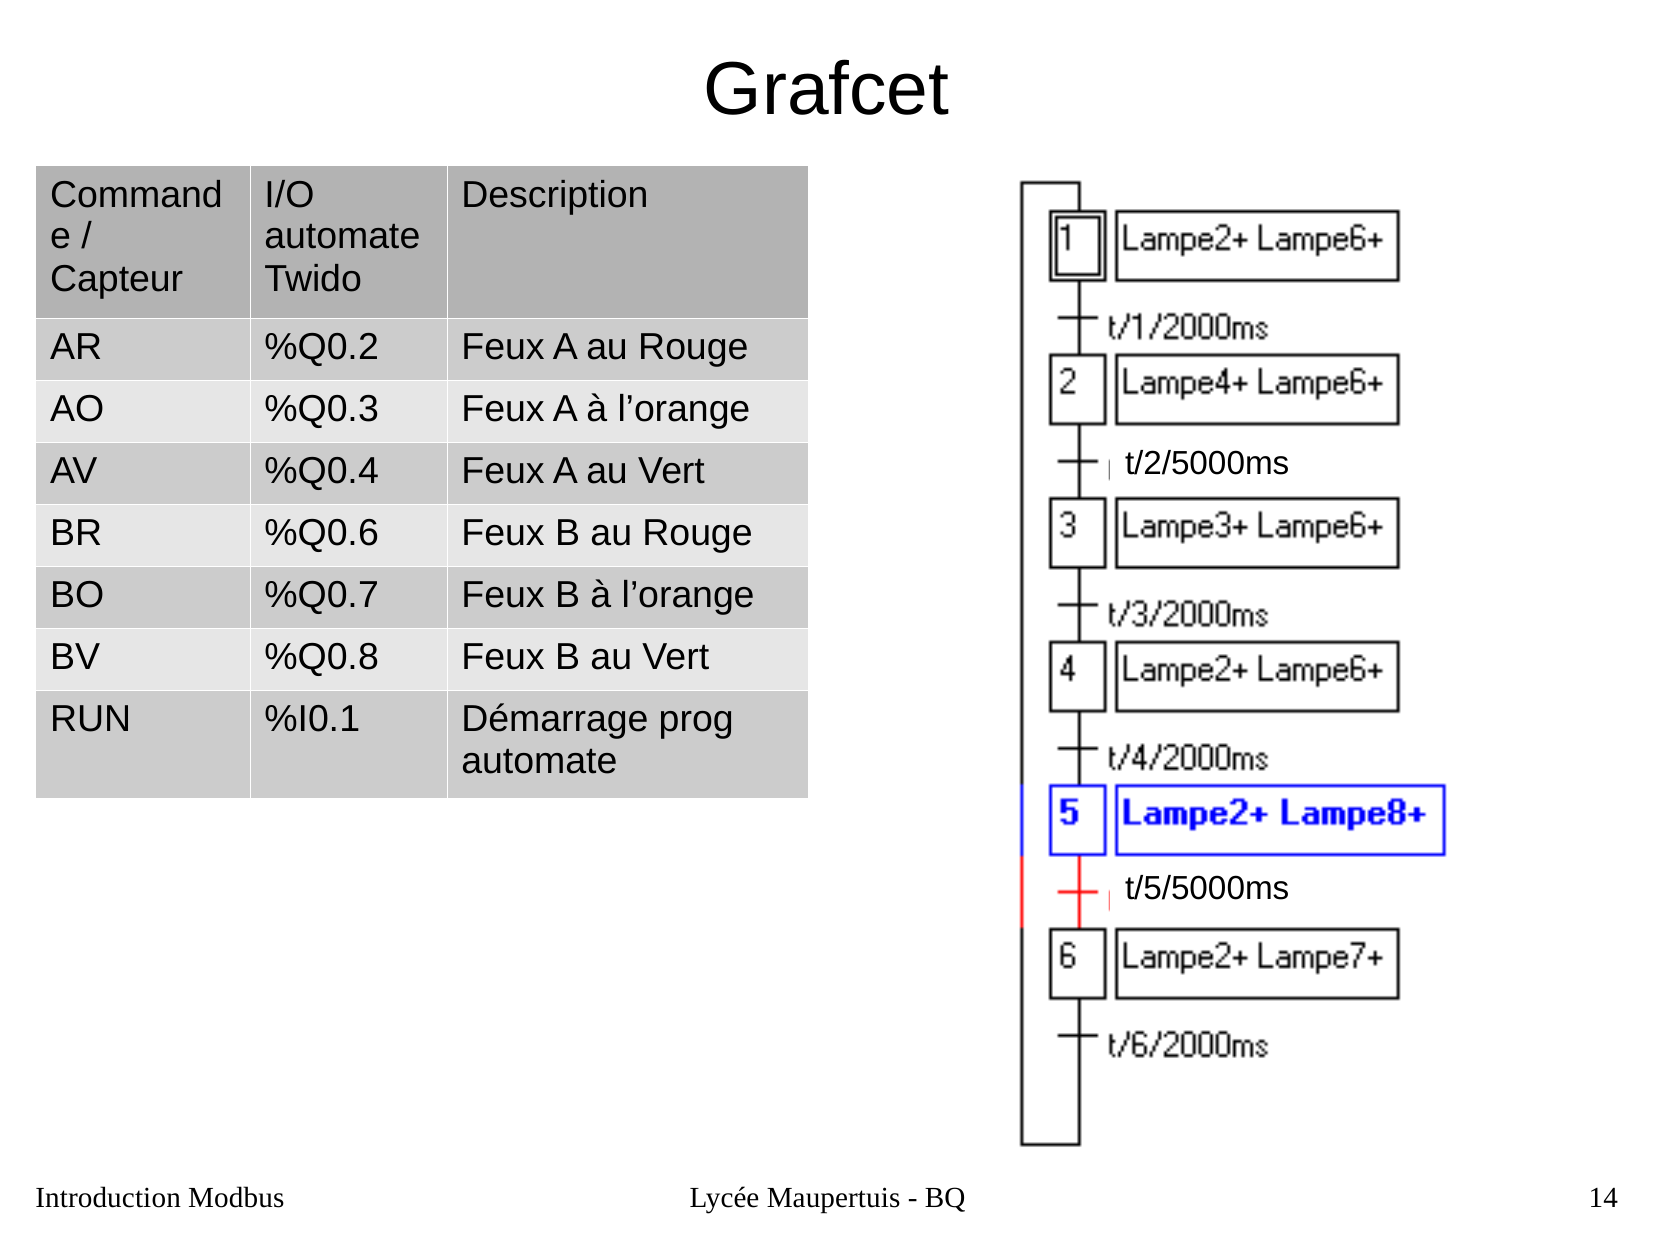

# Grafcet
| Commande / Capteur | I/O automate Twido | Description |
| --- | --- | --- |
| AR | %Q0.2 | Feux A au Rouge |
| AO | %Q0.3 | Feux A à l’orange |
| AV | %Q0.4 | Feux A au Vert |
| BR | %Q0.6 | Feux B au Rouge |
| BO | %Q0.7 | Feux B à l’orange |
| BV | %Q0.8 | Feux B au Vert |
| RUN | %I0.1 | Démarrage prog automate |
t/2/5000ms
t/5/5000ms
Introduction Modbus
Lycée Maupertuis - BQ
14